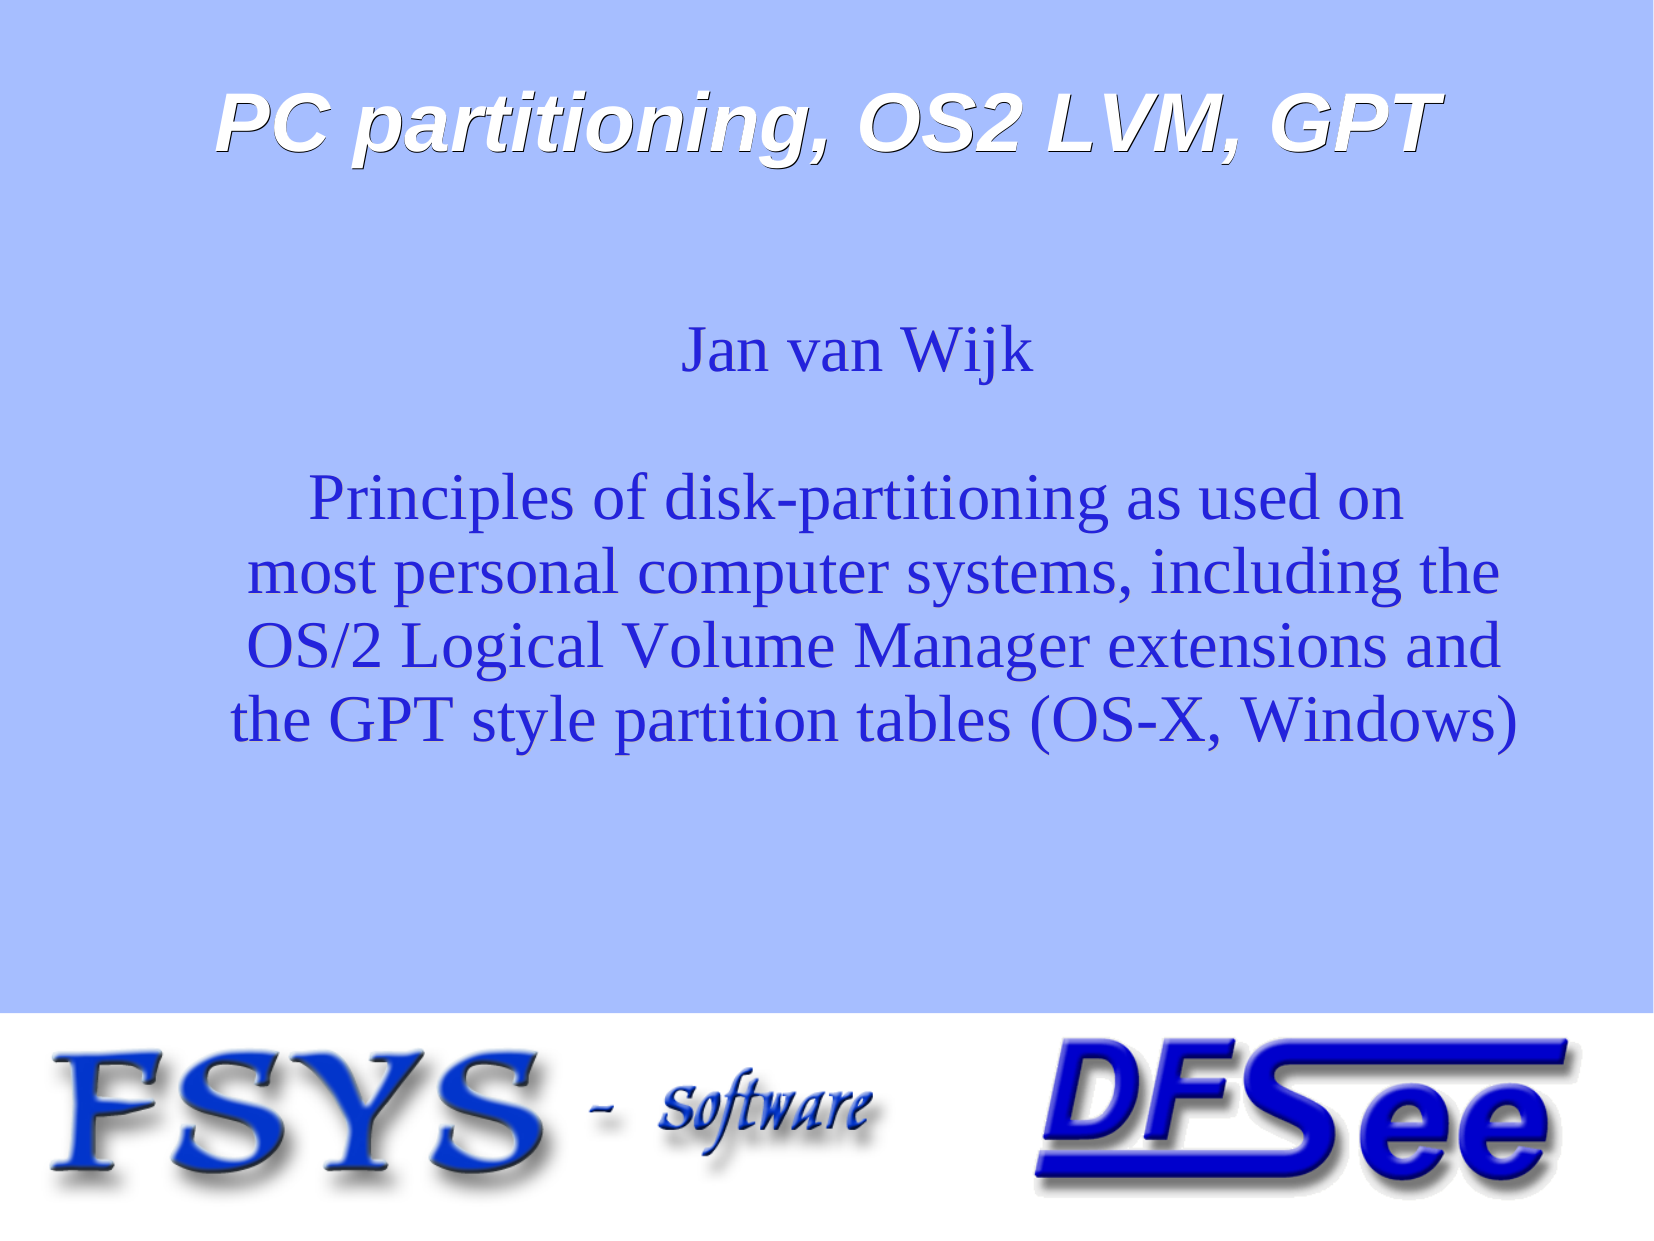

# PC partitioning, OS2 LVM, GPT
Jan van Wijk
Principles of disk-partitioning as used on
most personal computer systems, including the
OS/2 Logical Volume Manager extensions and the GPT style partition tables (OS-X, Windows)